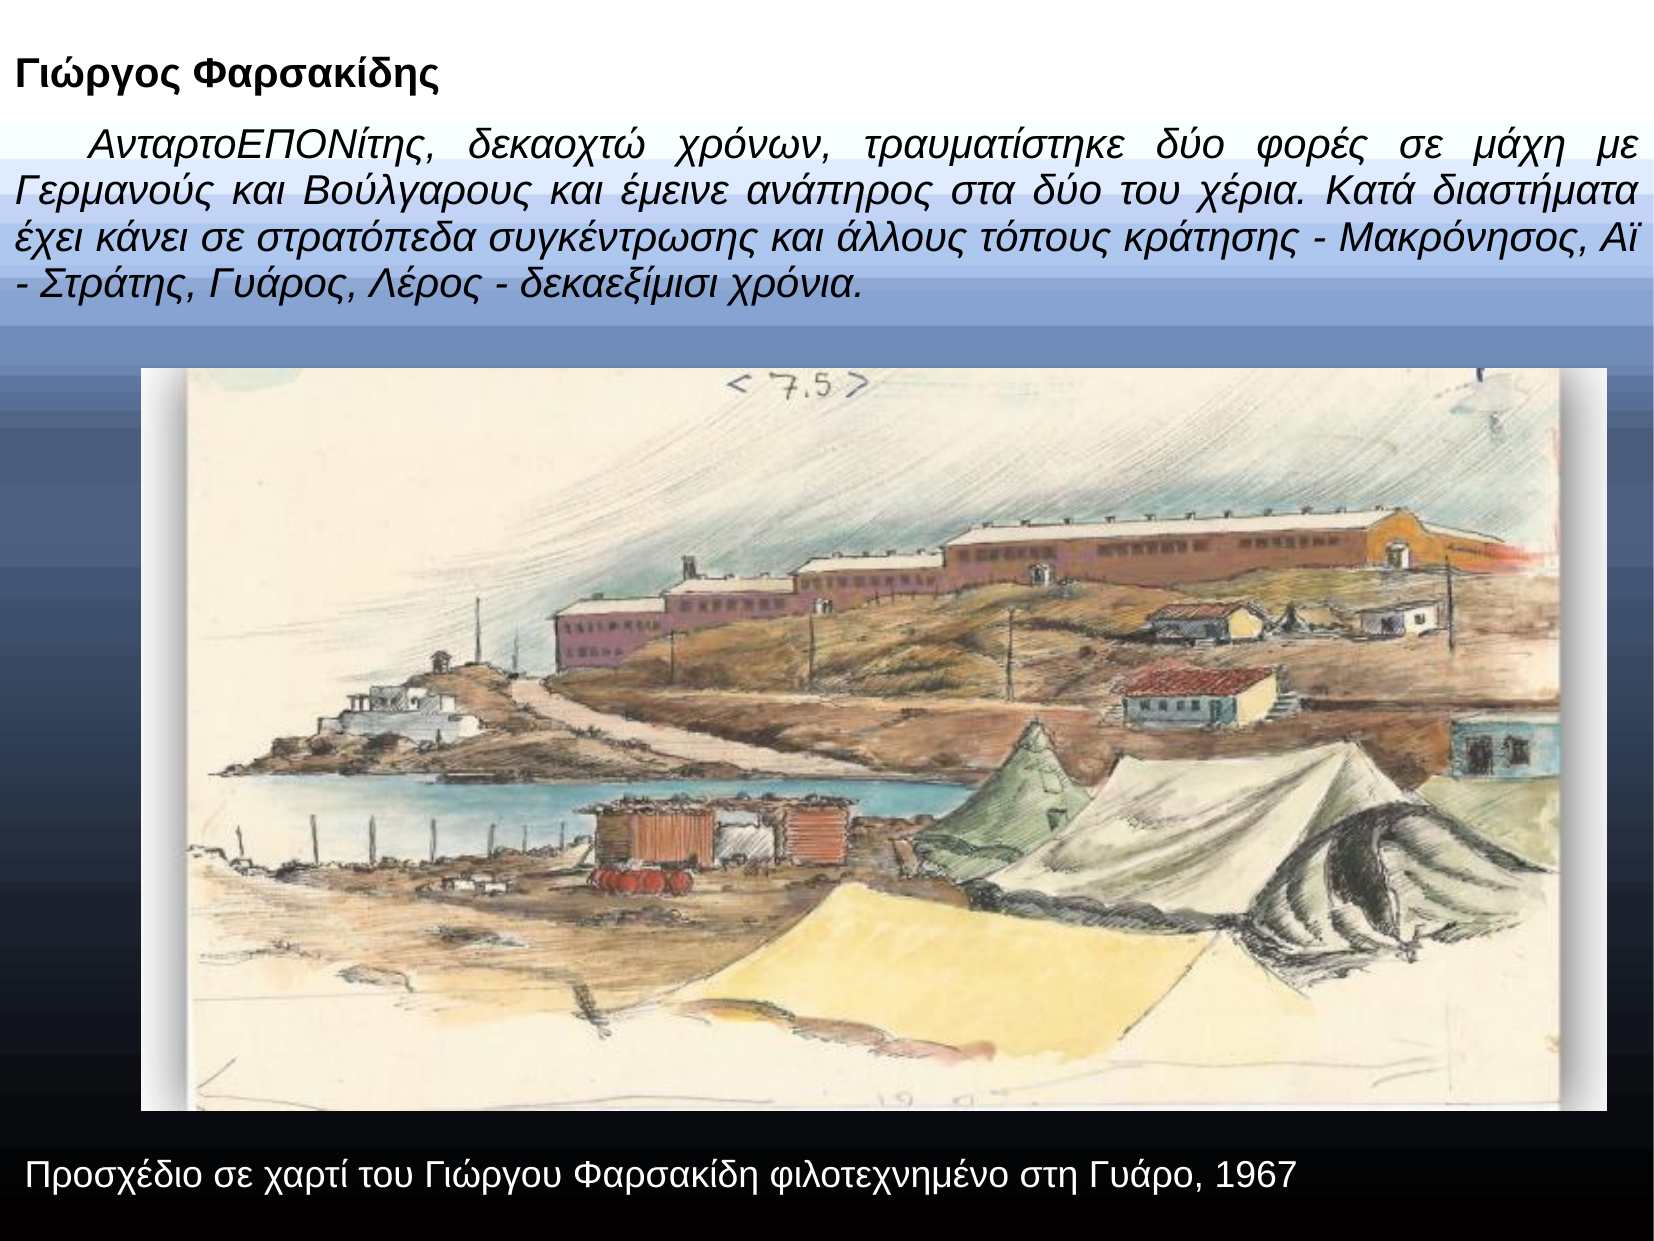

Γιώργος Φαρσακίδης
	ΑνταρτοΕΠΟΝίτης, δεκαοχτώ χρόνων, τραυματίστηκε δύο φορές σε μάχη με Γερμανούς και Βούλγαρους και έμεινε ανάπηρος στα δύο του χέρια. Κατά διαστήματα έχει κάνει σε στρατόπεδα συγκέντρωσης και άλλους τόπους κράτησης - Μακρόνησος, Αϊ - Στράτης, Γυάρος, Λέρος - δεκαεξίμισι χρόνια.
Προσχέδιο σε χαρτί του Γιώργου Φαρσακίδη φιλοτεχνημένο στη Γυάρο, 1967